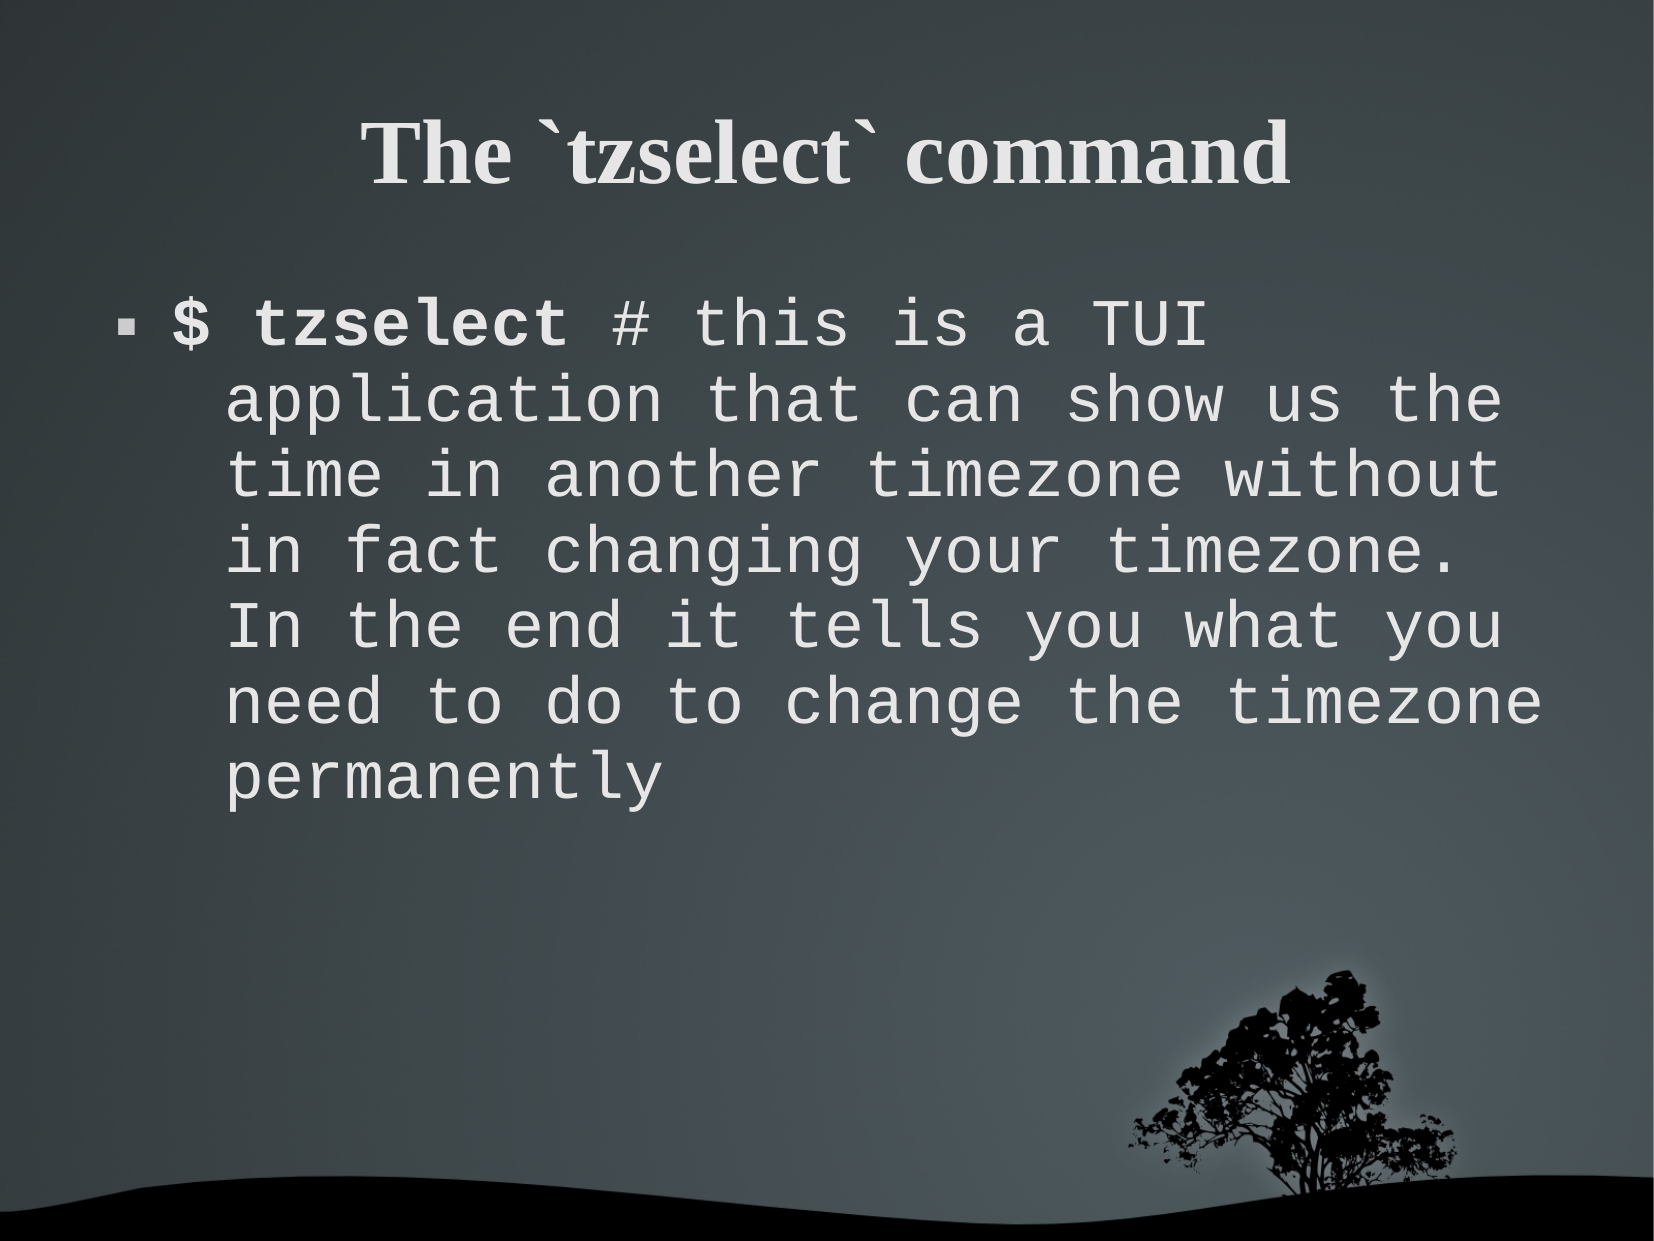

# The `tzselect` command
$ tzselect # this is a TUI application that can show us the time in another timezone without in fact changing your timezone. In the end it tells you what you need to do to change the timezone permanently